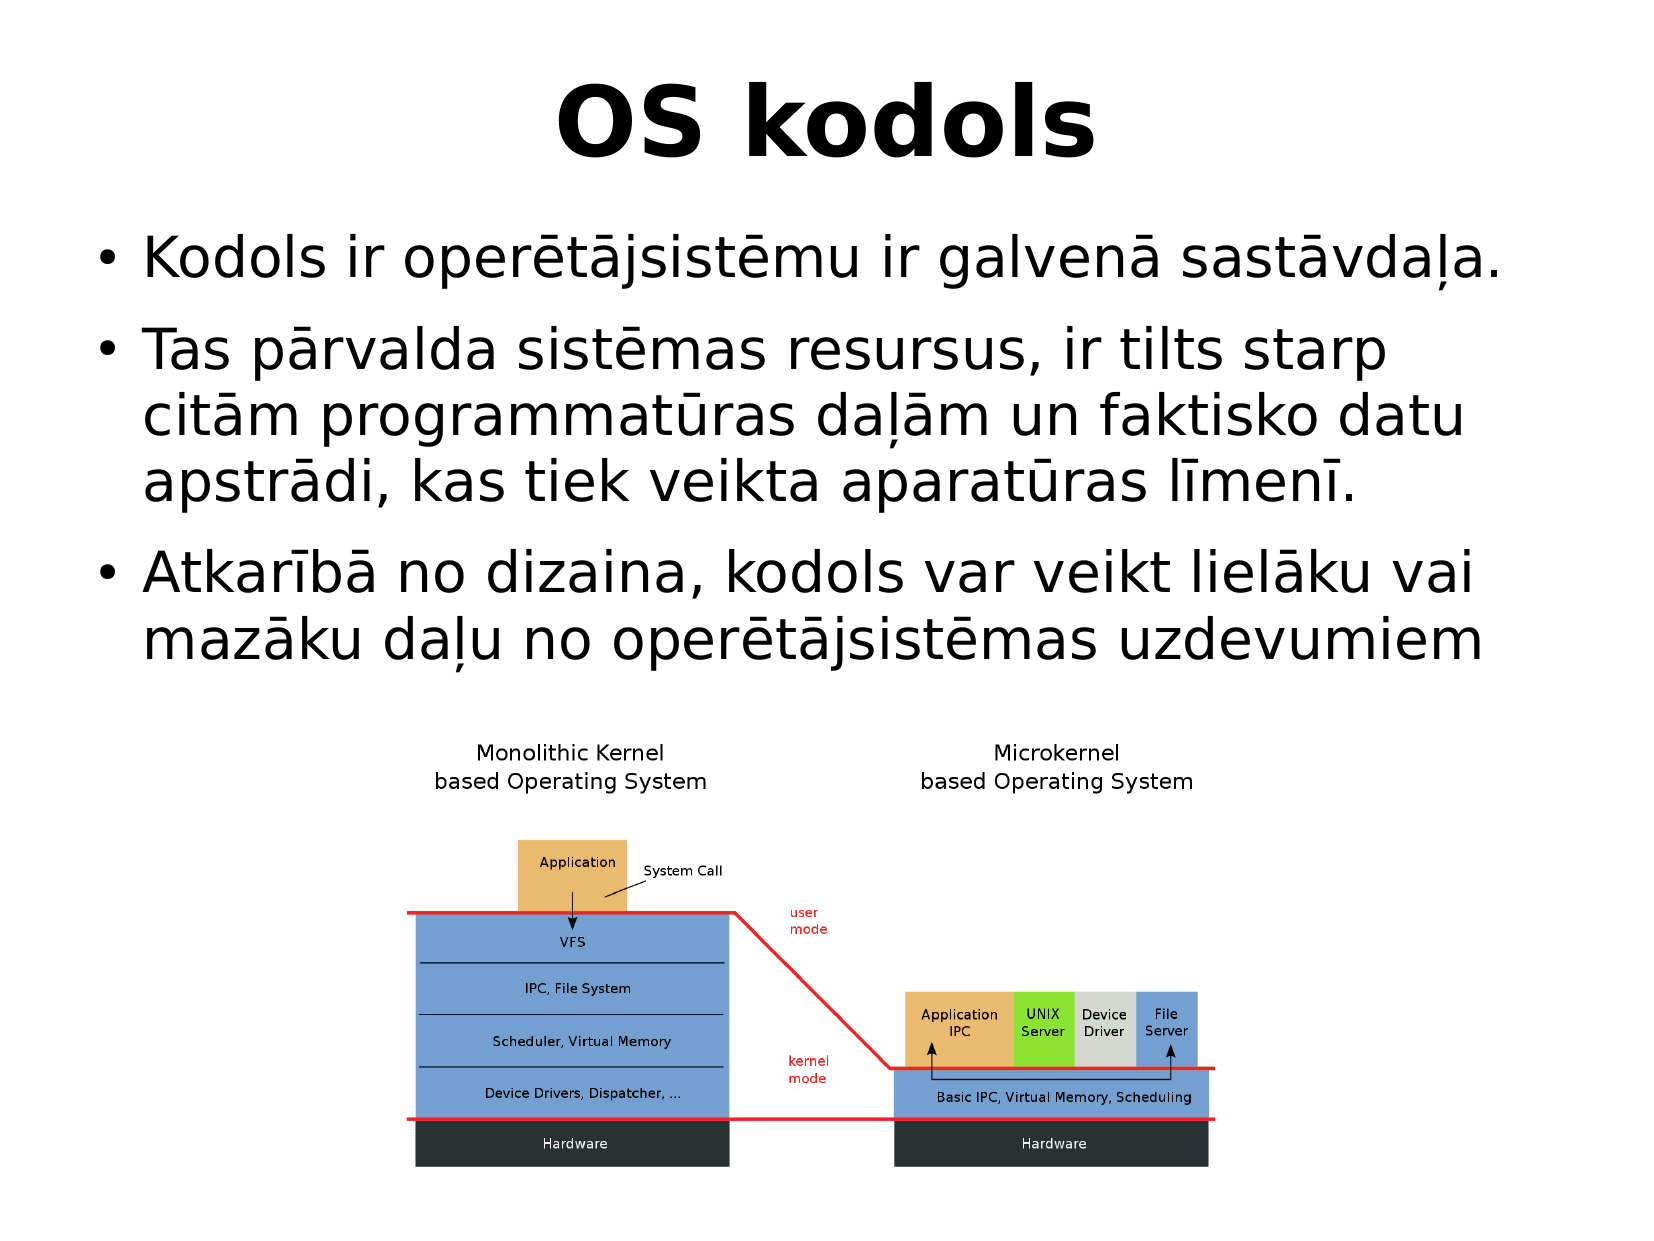

# OS kodols
Kodols ir operētājsistēmu ir galvenā sastāvdaļa.
Tas pārvalda sistēmas resursus, ir tilts starp citām programmatūras daļām un faktisko datu apstrādi, kas tiek veikta aparatūras līmenī.
Atkarībā no dizaina, kodols var veikt lielāku vai mazāku daļu no operētājsistēmas uzdevumiem